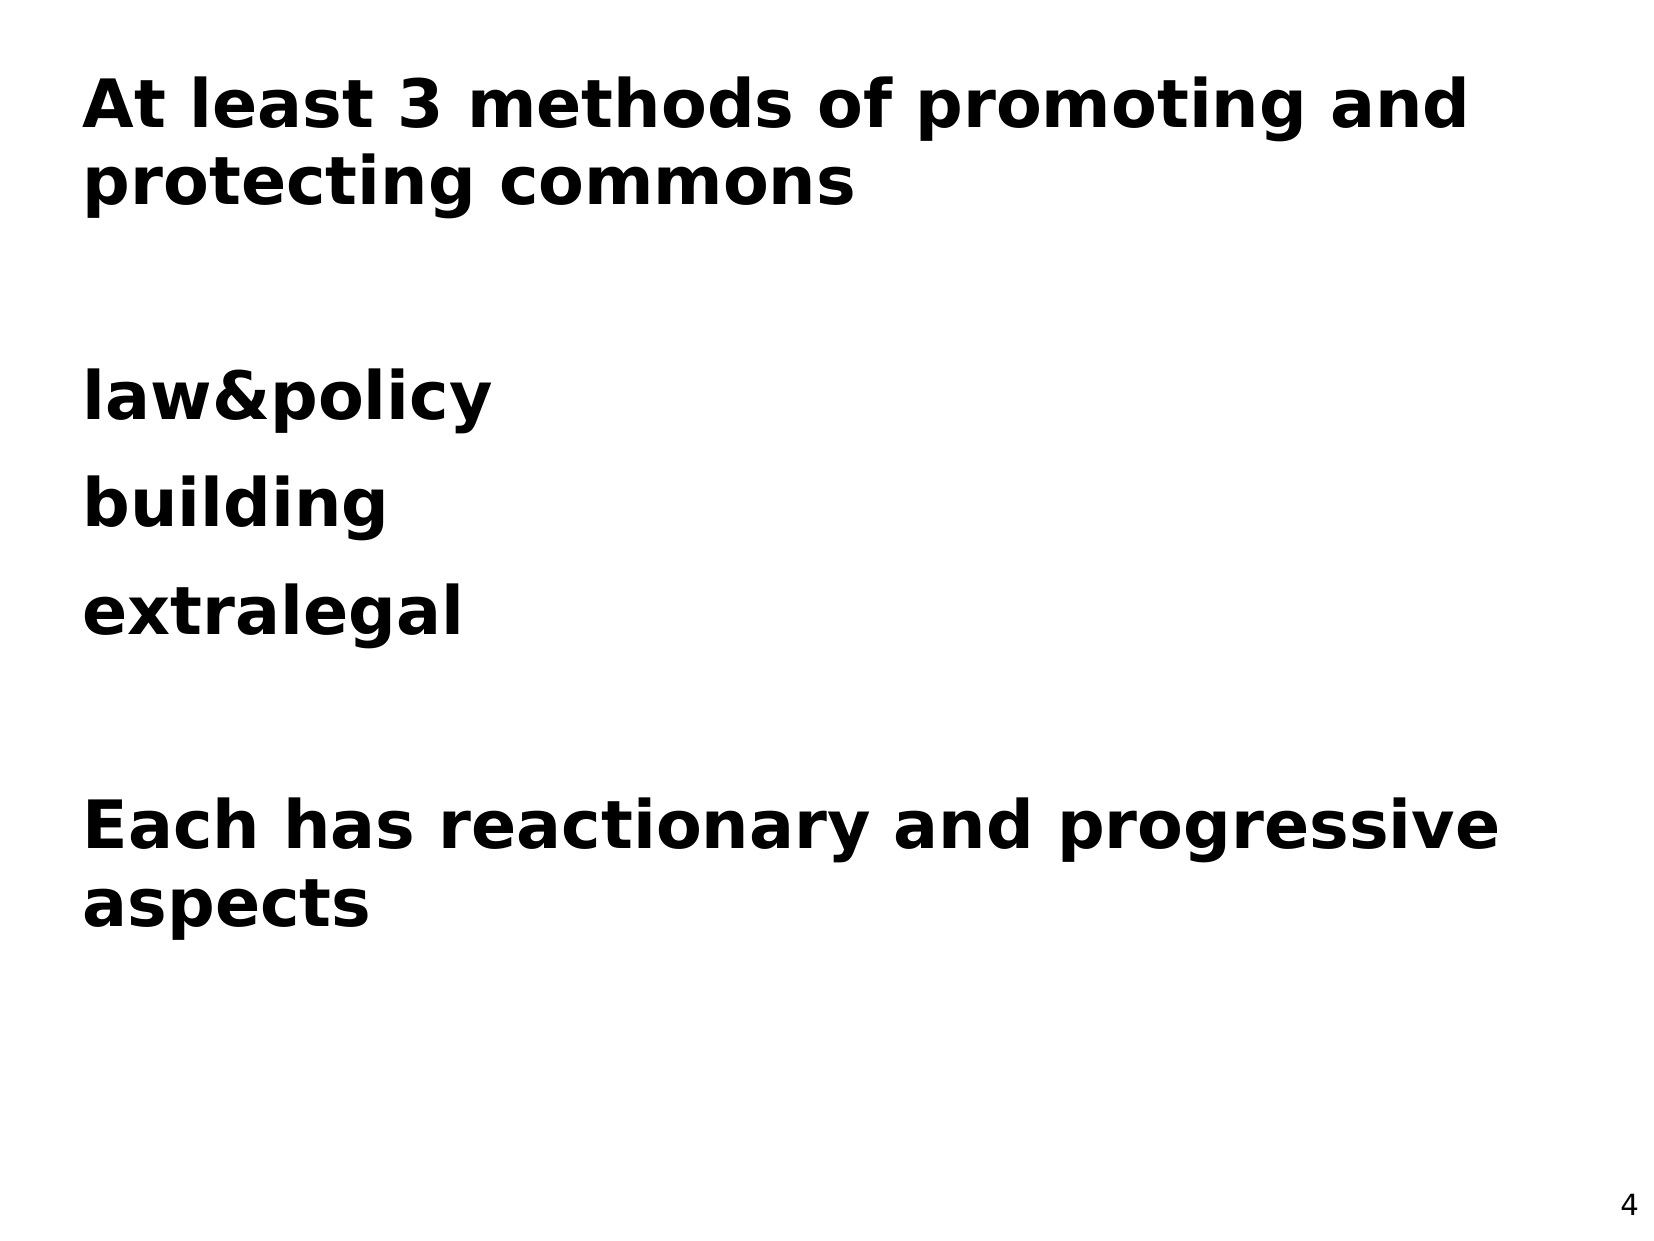

# At least 3 methods of promoting and protecting commons
law&policy
building
extralegal
Each has reactionary and progressive aspects